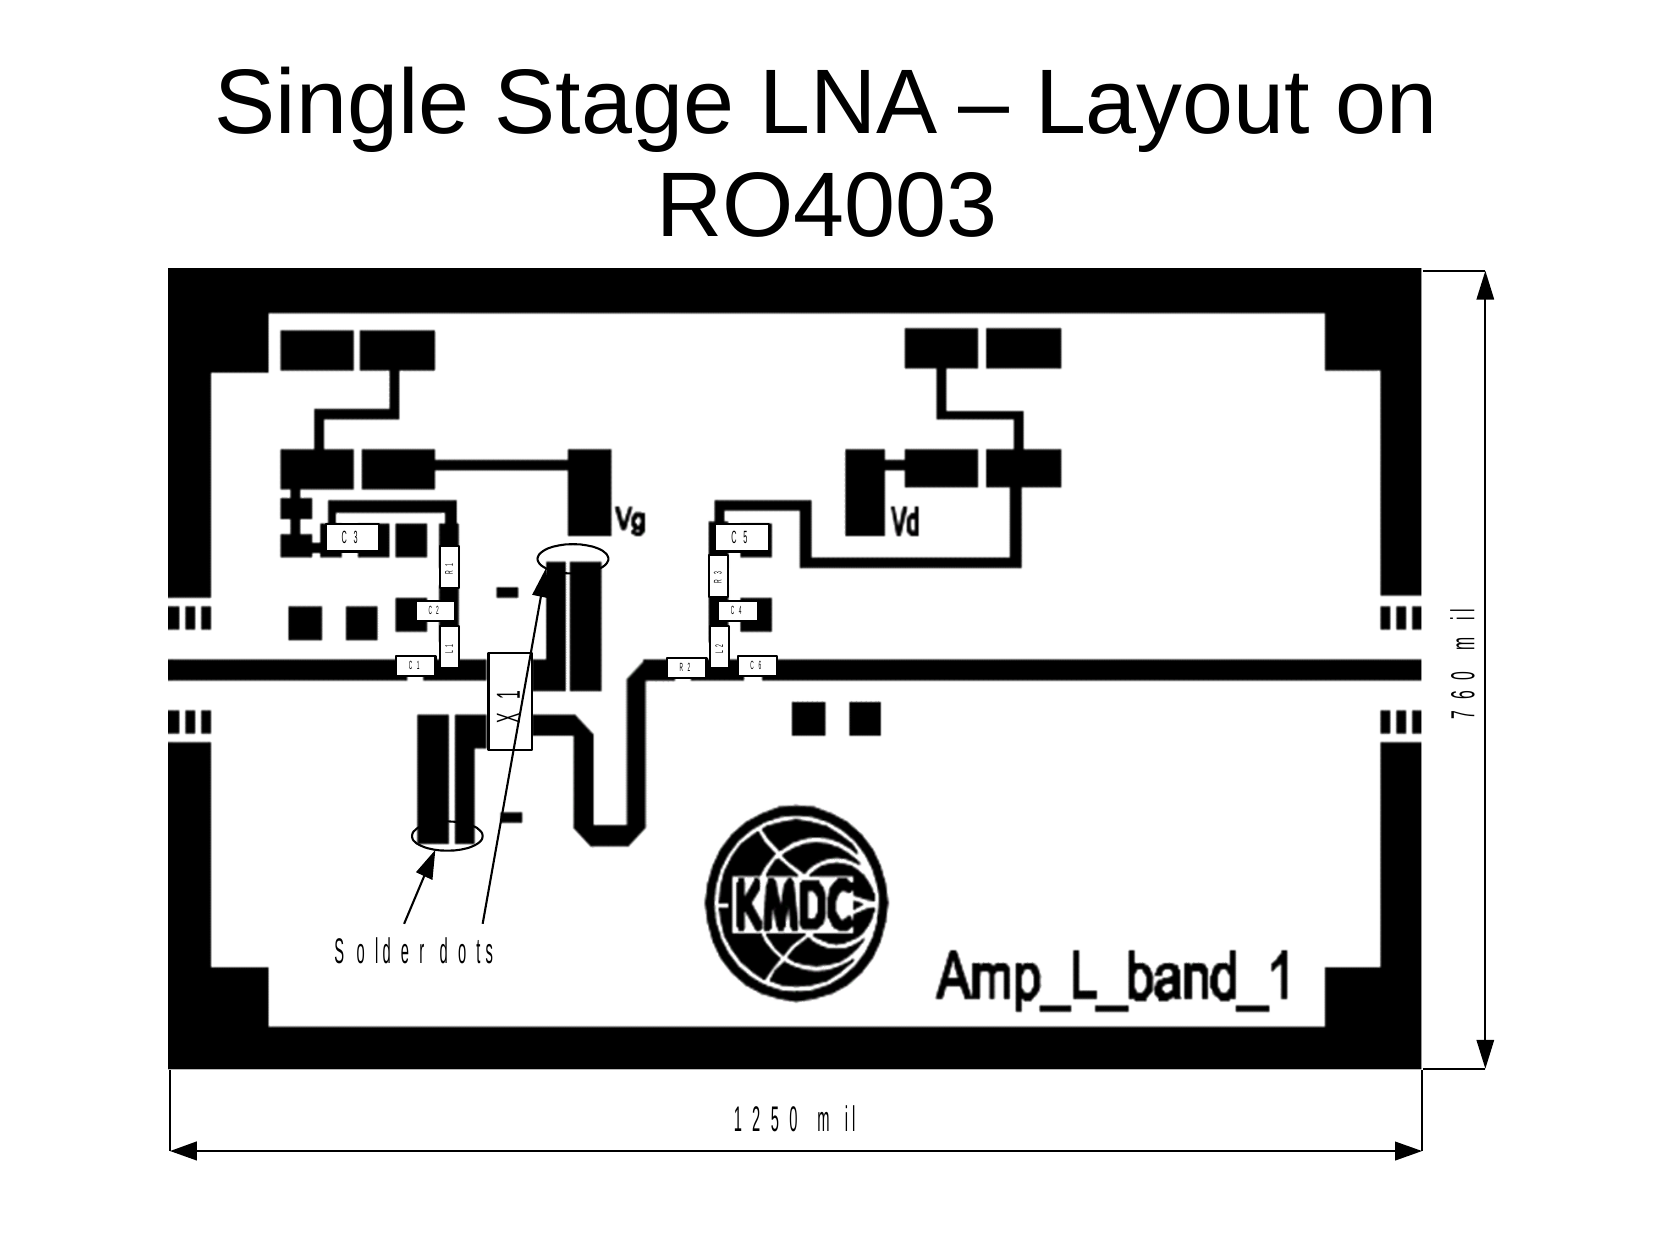

# Single Stage LNA – Layout on RO4003